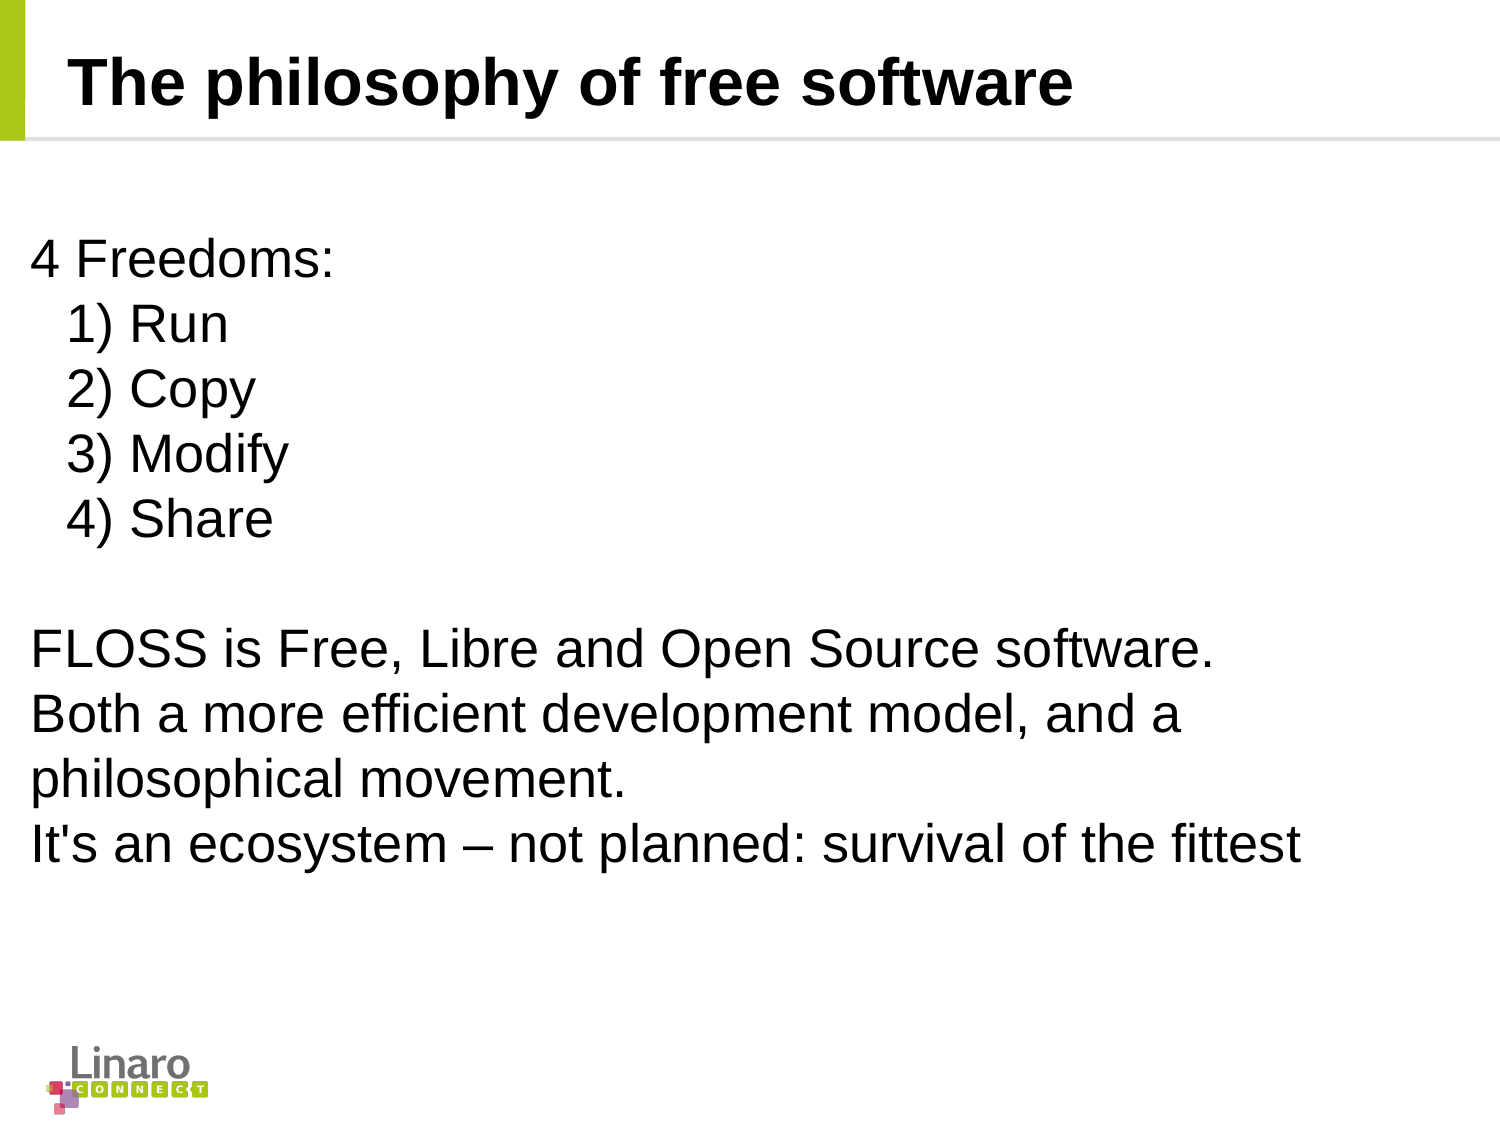

The philosophy of free software
4 Freedoms:
 Run
 Copy
 Modify
 Share
FLOSS is Free, Libre and Open Source software.
Both a more efficient development model, and a philosophical movement.
It's an ecosystem – not planned: survival of the fittest